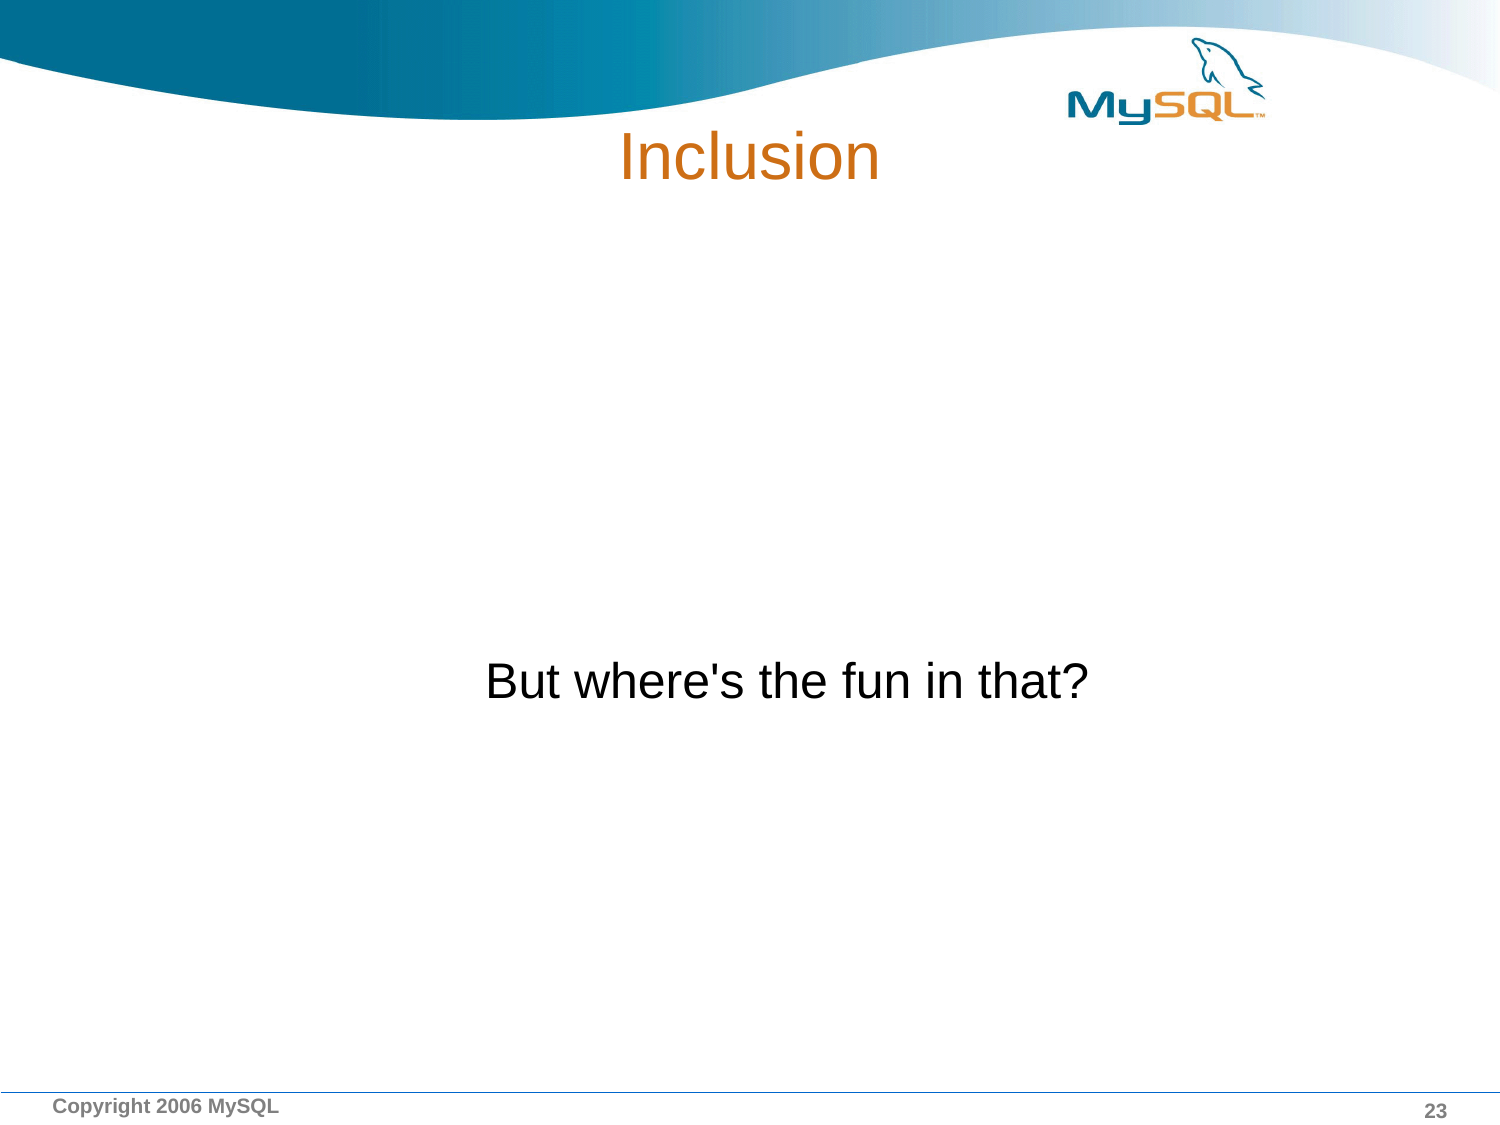

# Inclusion
But where's the fun in that?